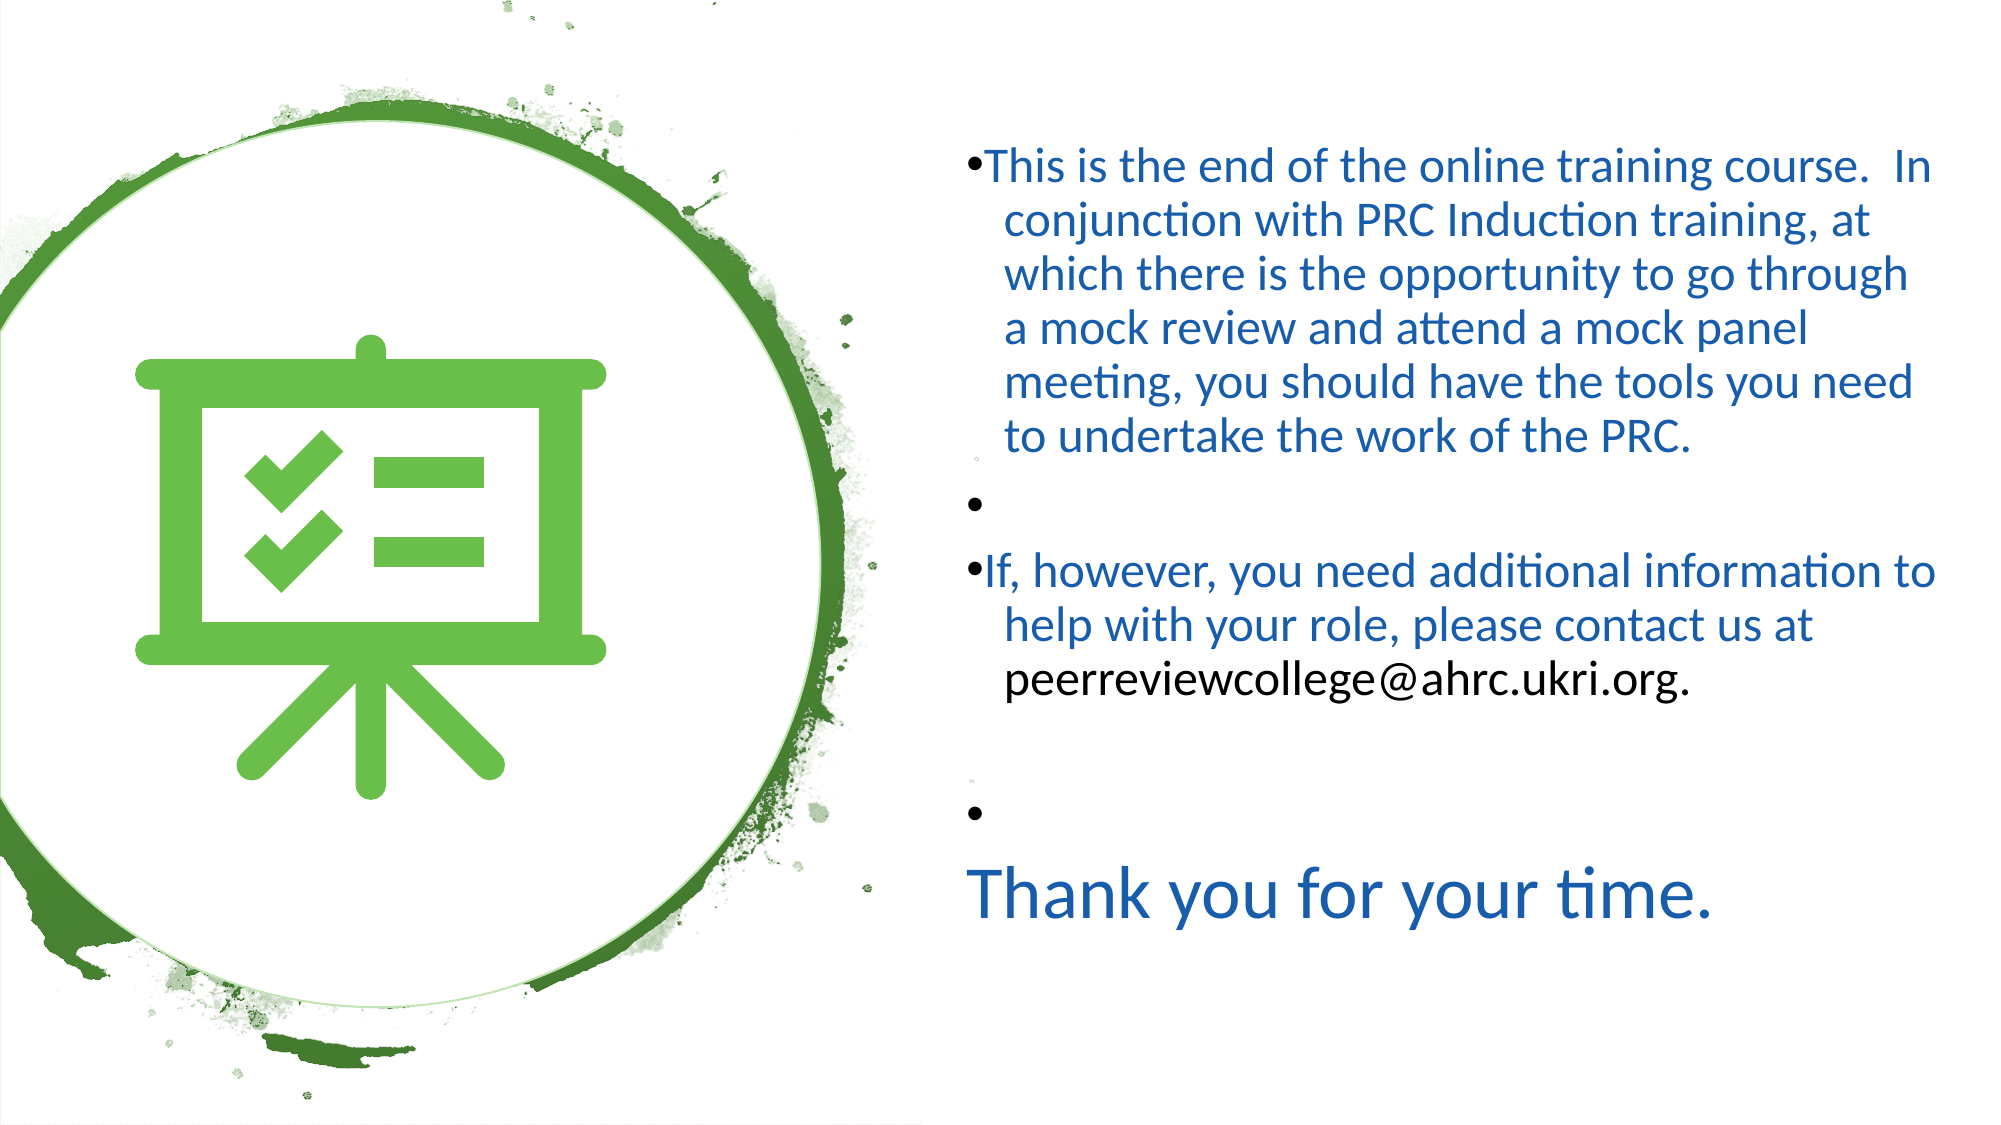

This is the end of the online training course. In conjunction with PRC Induction training, at which there is the opportunity to go through a mock review and attend a mock panel meeting, you should have the tools you need to undertake the work of the PRC.
If, however, you need additional information to help with your role, please contact us at peerreviewcollege@ahrc.ukri.org.
Thank you for your time.